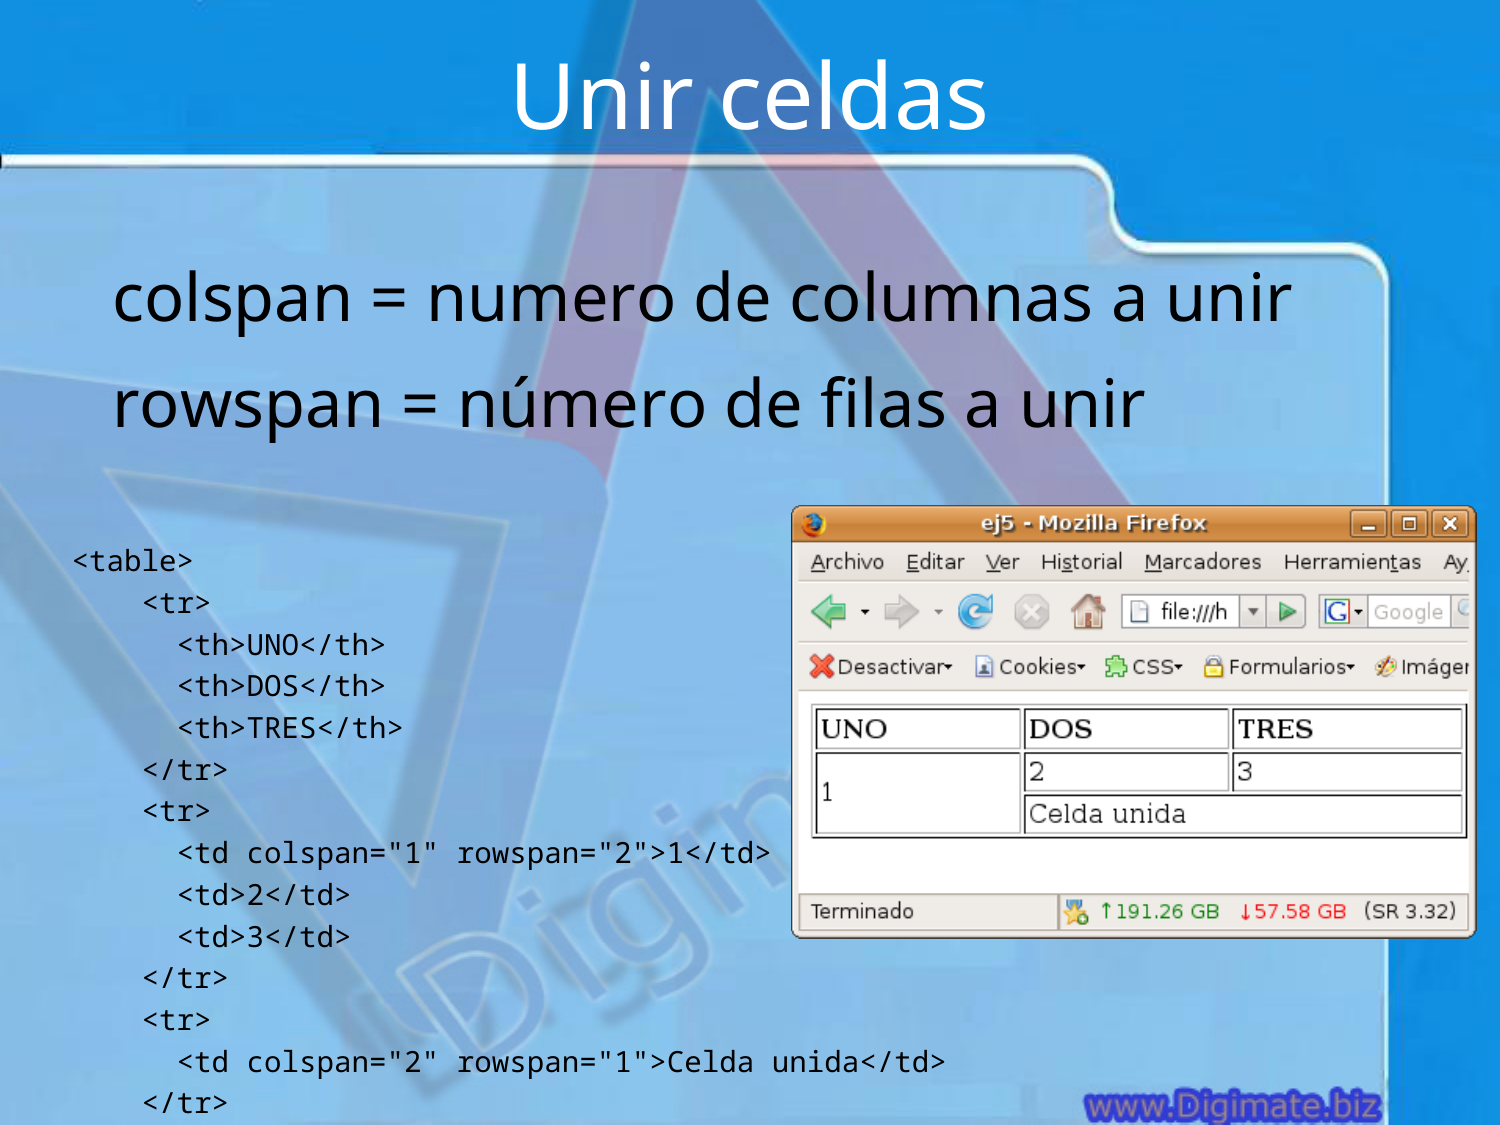

# Unir celdas
colspan = numero de columnas a unir
rowspan = número de filas a unir
<table>
 <tr>
 <th>UNO</th>
 <th>DOS</th>
 <th>TRES</th>
 </tr>
 <tr>
 <td colspan="1" rowspan="2">1</td>
 <td>2</td>
 <td>3</td>
 </tr>
 <tr>
 <td colspan="2" rowspan="1">Celda unida</td>
 </tr>
</table>